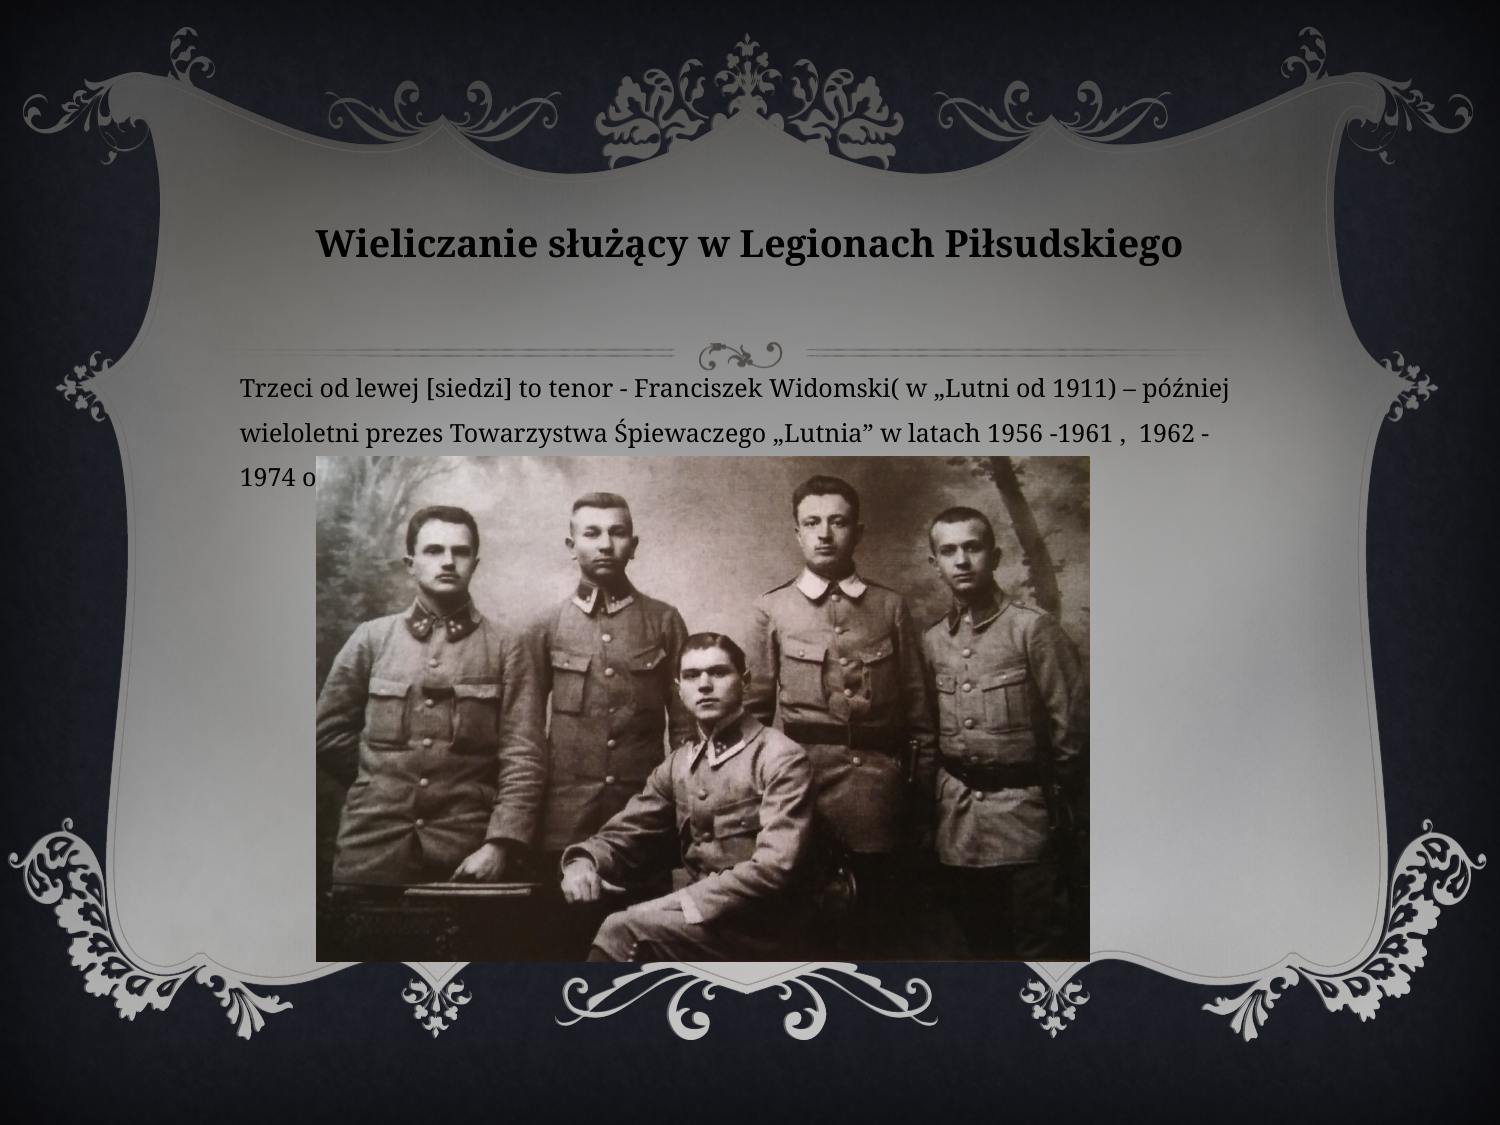

# Wieliczanie służący w Legionach Piłsudskiego
Trzeci od lewej [siedzi] to tenor - Franciszek Widomski( w „Lutni od 1911) – później wieloletni prezes Towarzystwa Śpiewaczego „Lutnia” w latach 1956 -1961 , 1962 - 1974 oraz 1974 - 1978.